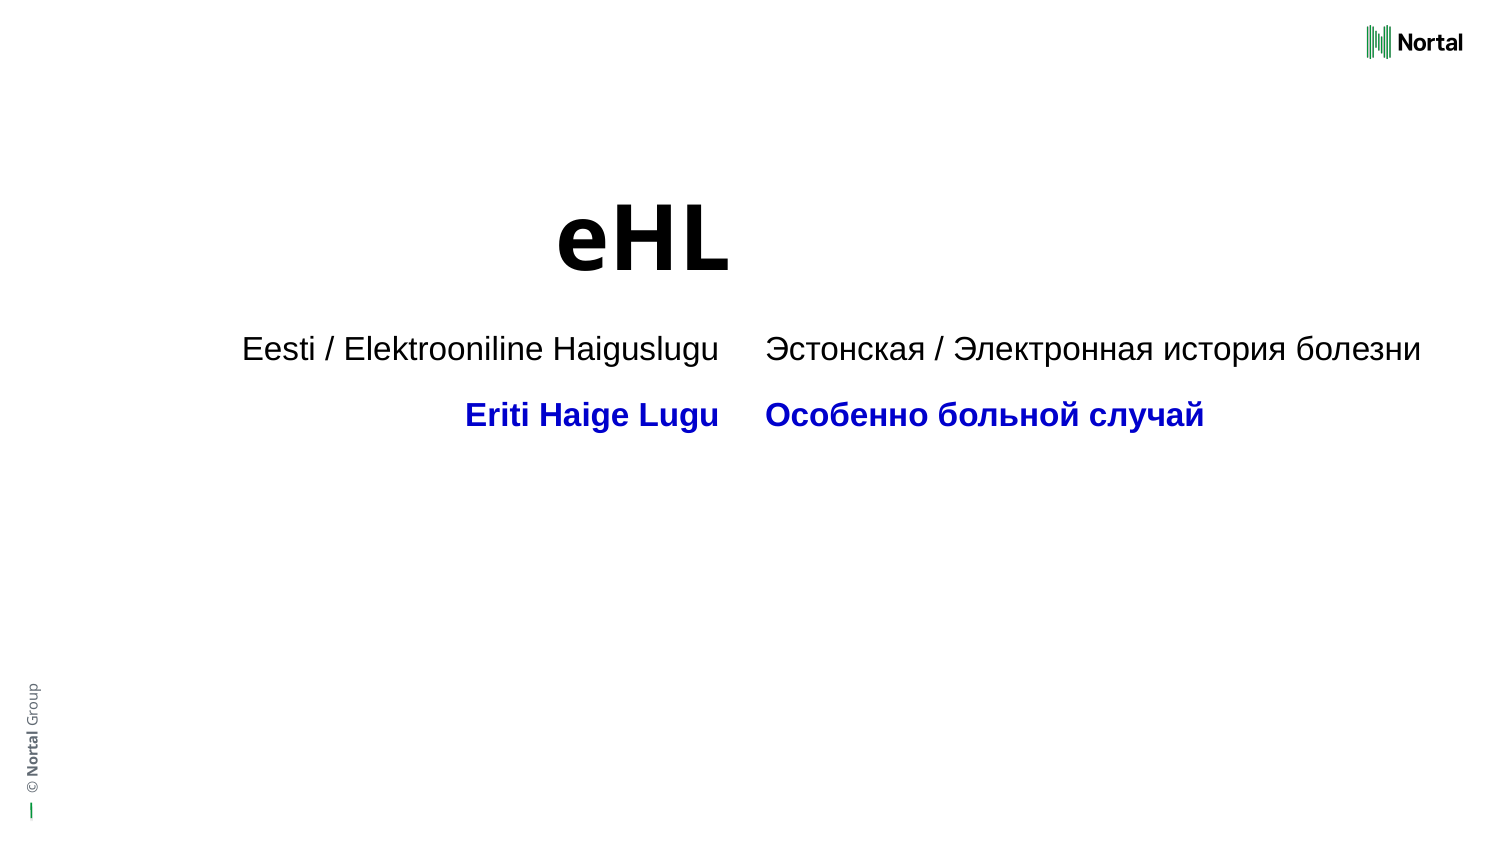

# eHL
Eesti / Elektrooniline Haiguslugu
Eriti Haige Lugu
Эстонская / Электронная история болезни
Особенно больной случай